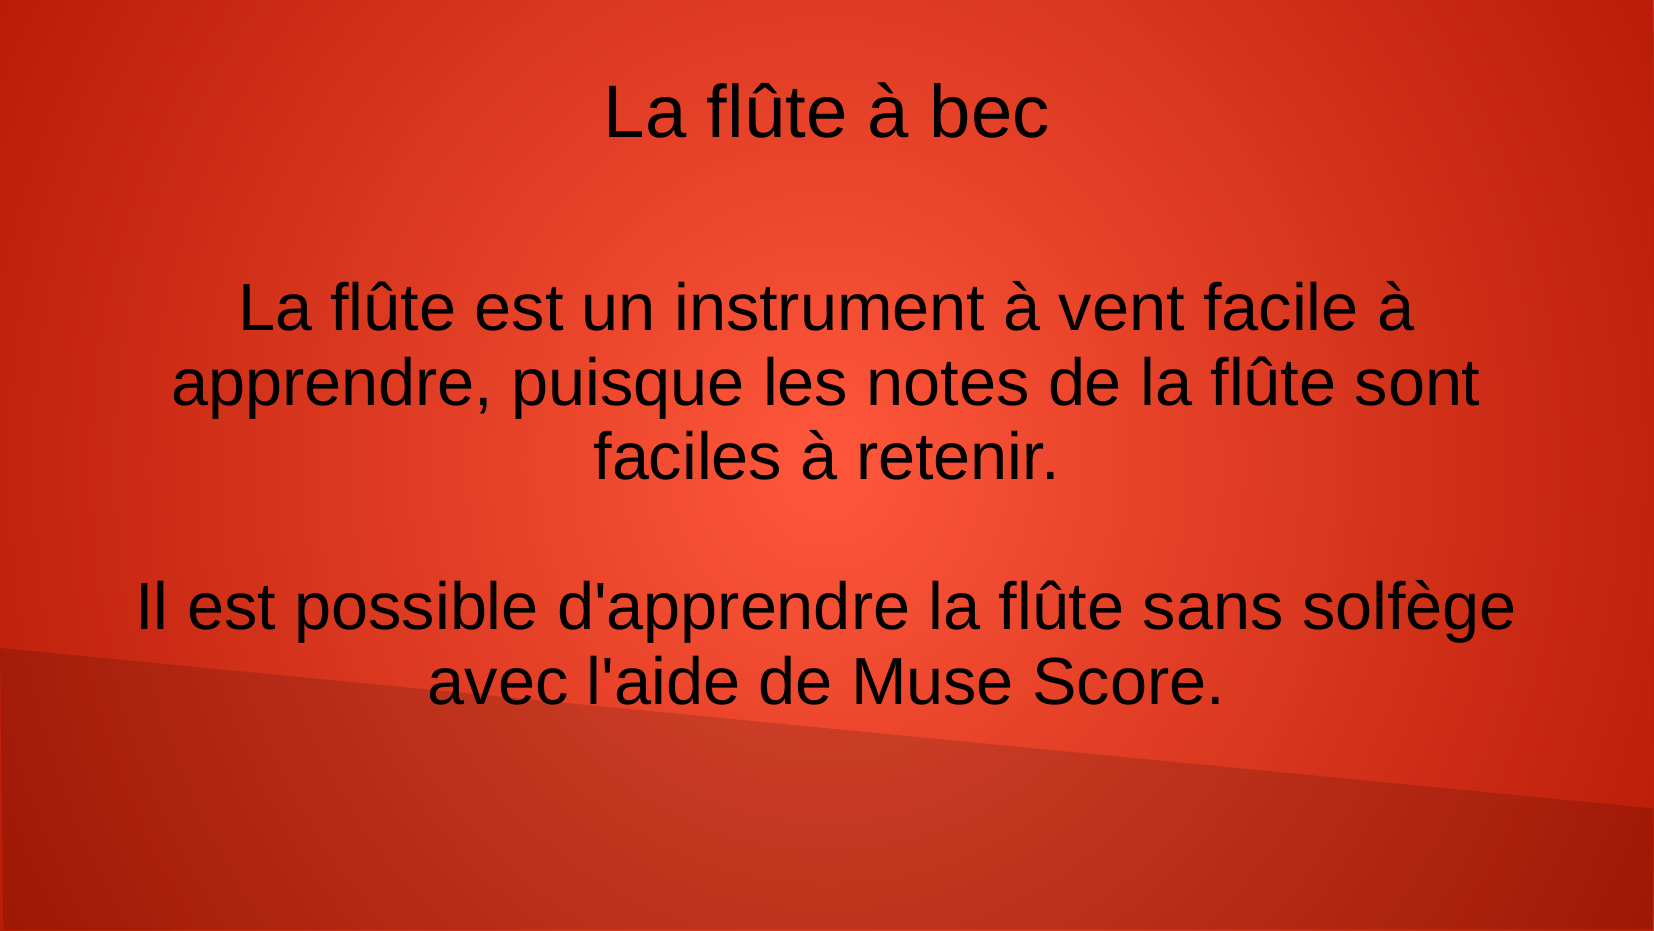

# La flûte à bec
La flûte est un instrument à vent facile à apprendre, puisque les notes de la flûte sont faciles à retenir.
Il est possible d'apprendre la flûte sans solfège avec l'aide de Muse Score.